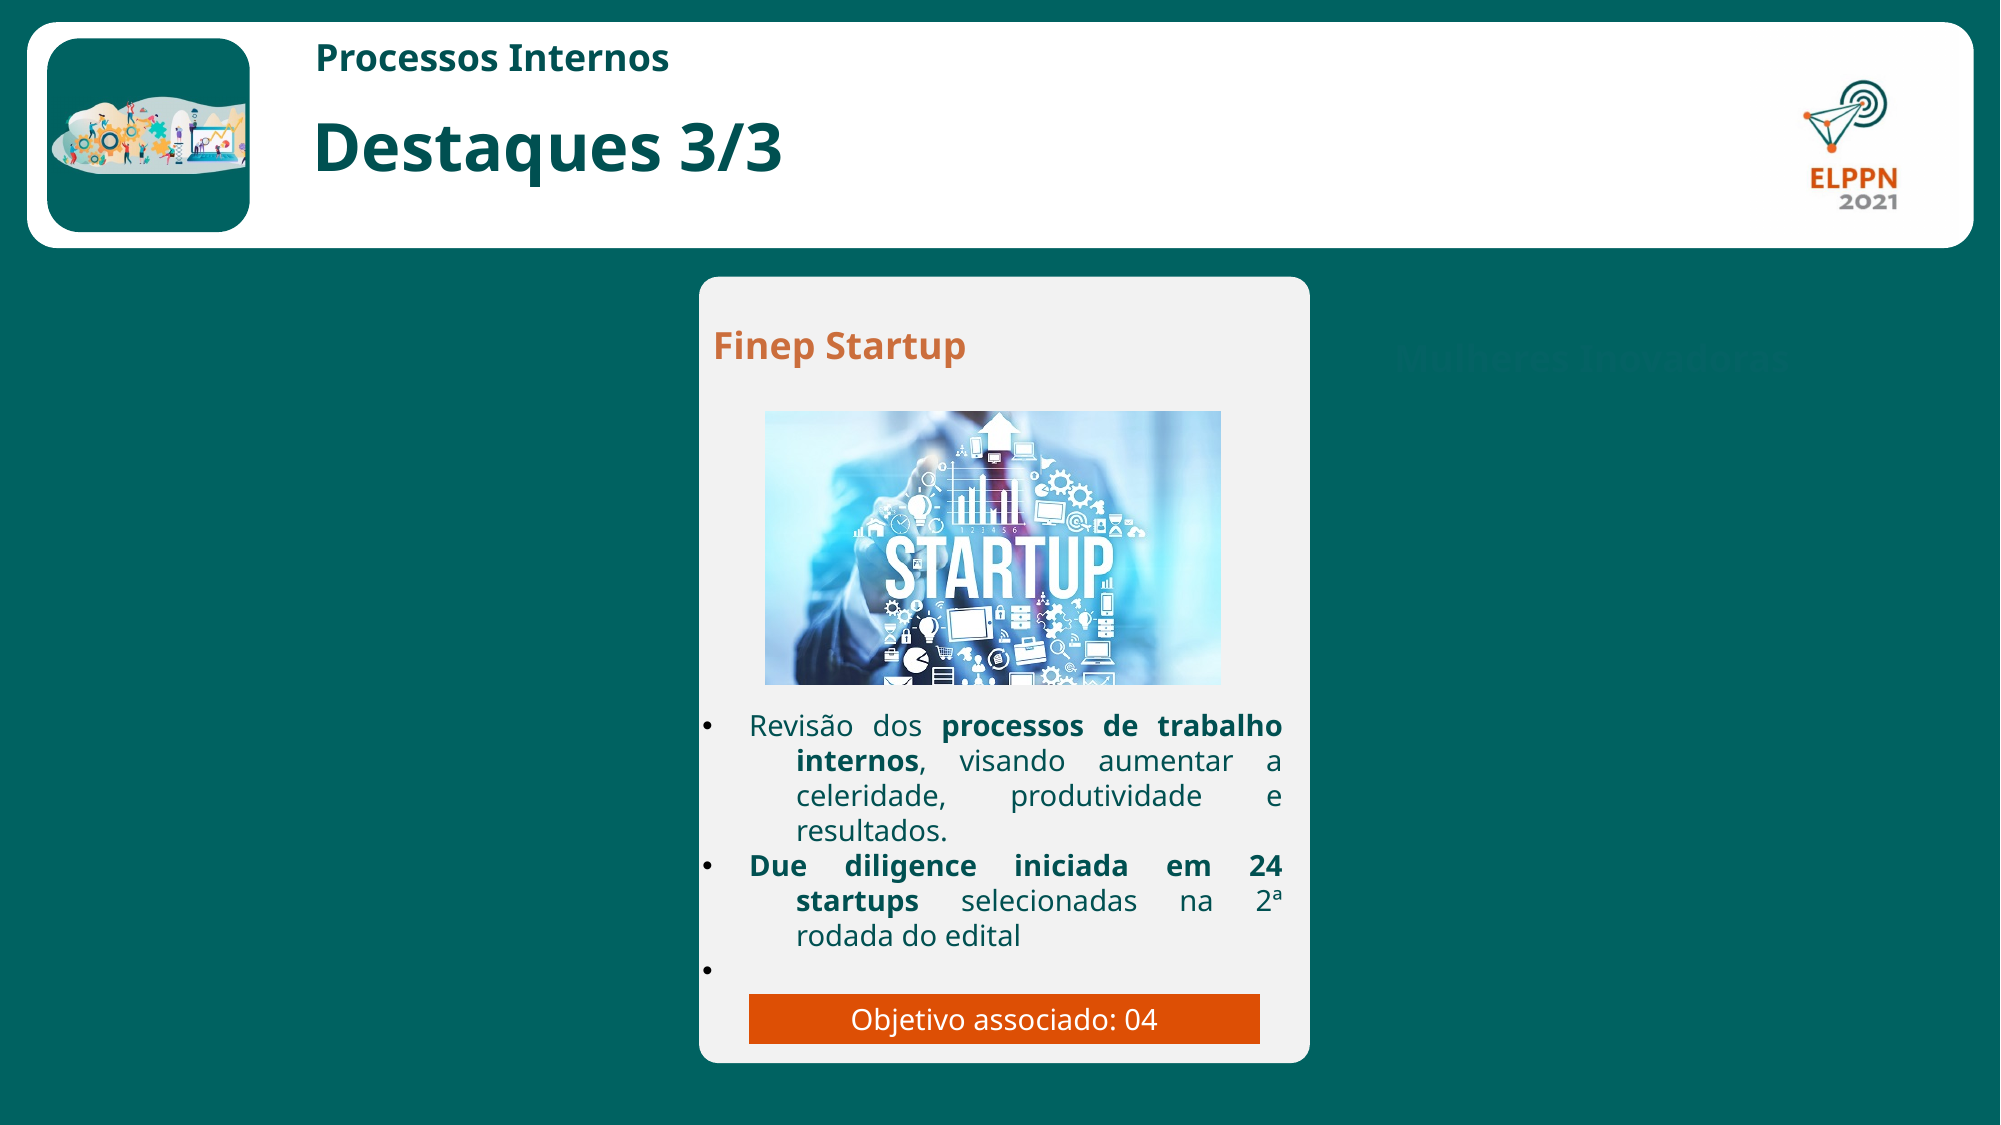

Processos Internos
Destaques 3/3
Finep Startup
Mulheres Inovadoras
Revisão dos processos de trabalho internos, visando aumentar a celeridade, produtividade e resultados.
Due diligence iniciada em 24 startups selecionadas na 2ª rodada do edital
Objetivo associado: 04